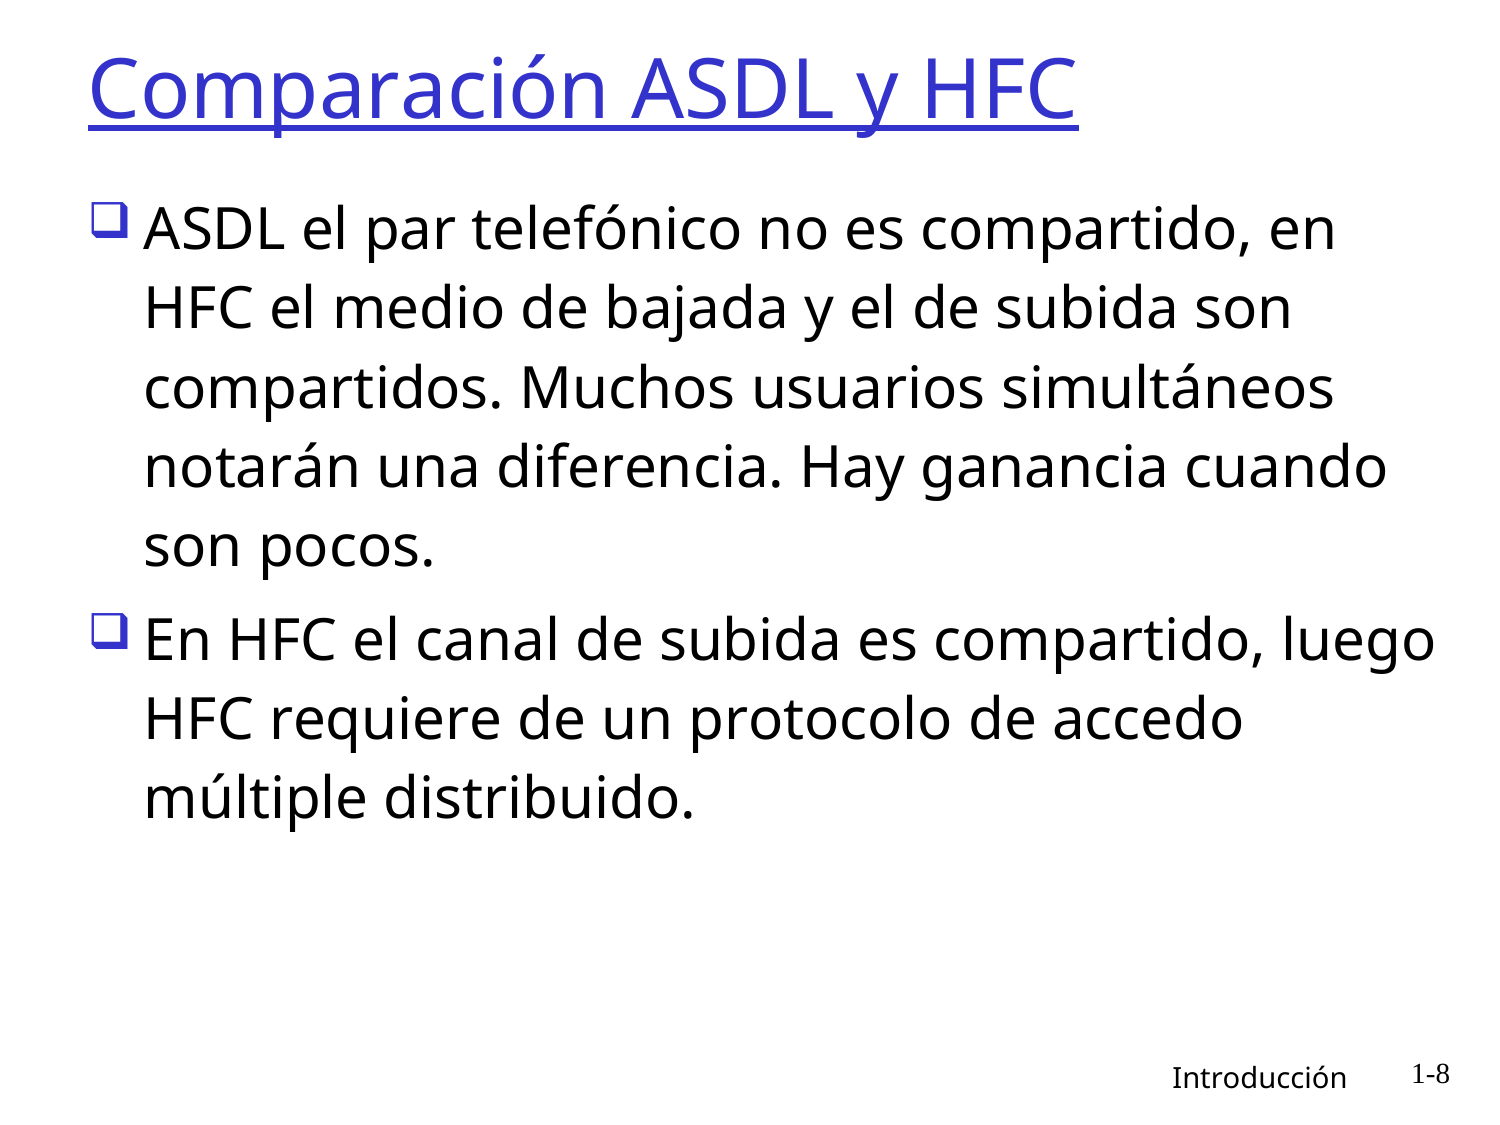

# Comparación ASDL y HFC
ASDL el par telefónico no es compartido, en HFC el medio de bajada y el de subida son compartidos. Muchos usuarios simultáneos notarán una diferencia. Hay ganancia cuando son pocos.
En HFC el canal de subida es compartido, luego HFC requiere de un protocolo de accedo múltiple distribuido.
ELO322
Introducción
8